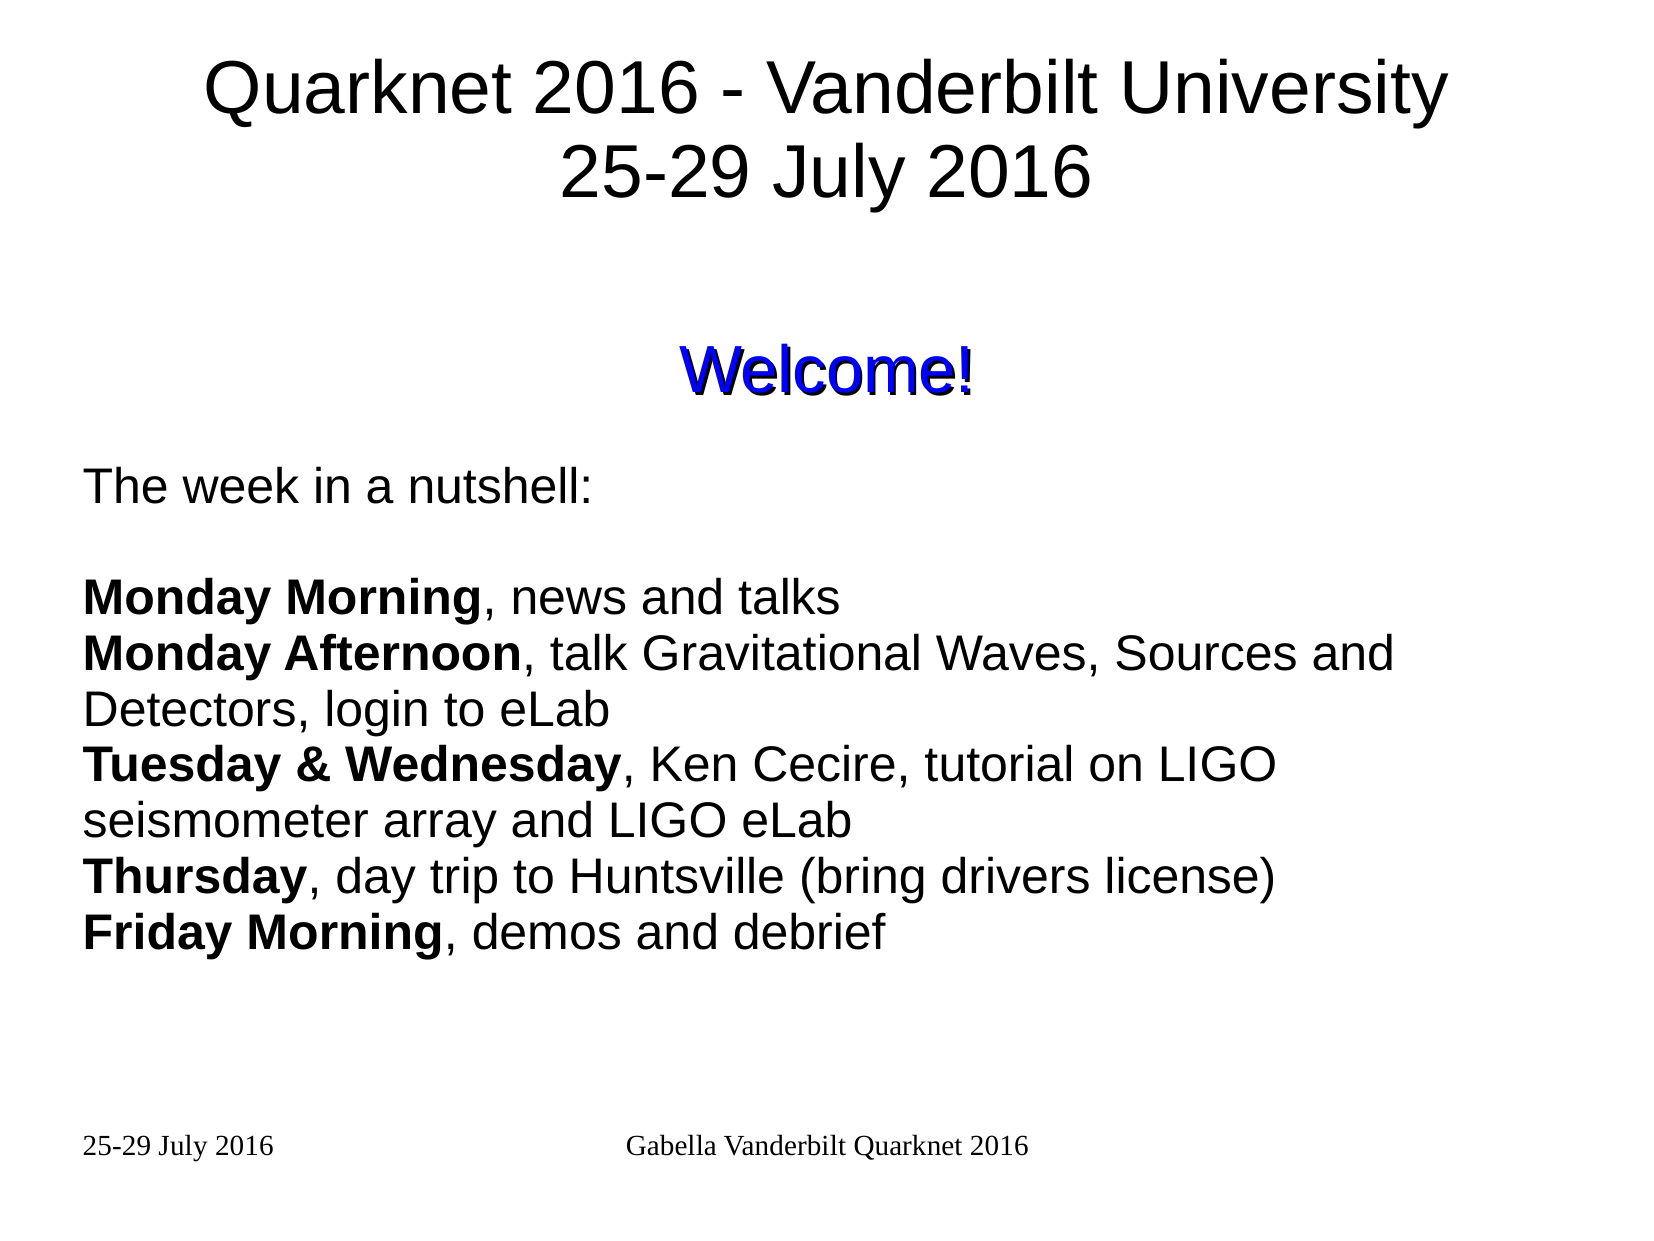

# Quarknet 2016 - Vanderbilt University 25-29 July 2016
Welcome!
The week in a nutshell:
Monday Morning, news and talks
Monday Afternoon, talk Gravitational Waves, Sources and Detectors, login to eLab
Tuesday & Wednesday, Ken Cecire, tutorial on LIGO seismometer array and LIGO eLab
Thursday, day trip to Huntsville (bring drivers license)
Friday Morning, demos and debrief
25-29 July 2016
Gabella Vanderbilt Quarknet 2016